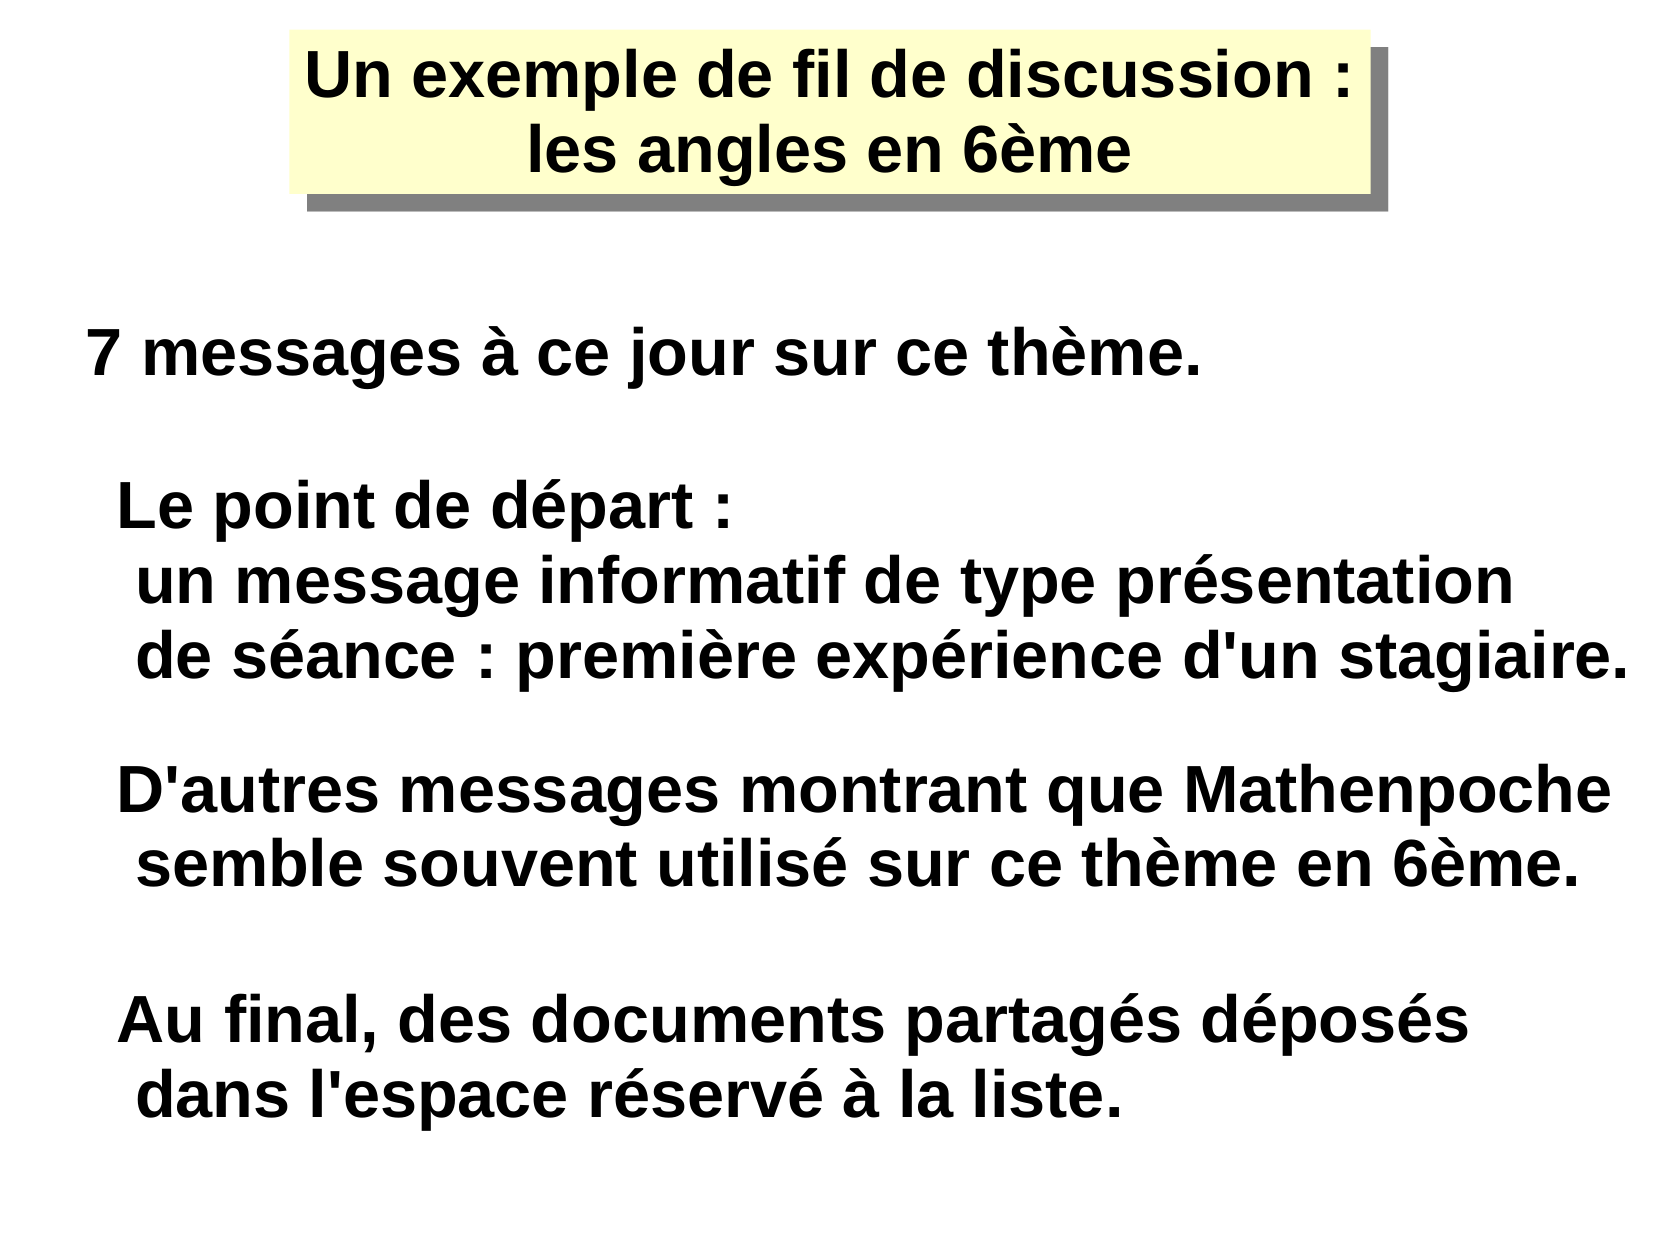

Un exemple de fil de discussion :
les angles en 6ème
7 messages à ce jour sur ce thème.
 Le point de départ :
 un message informatif de type présentation
 de séance : première expérience d'un stagiaire.
 D'autres messages montrant que Mathenpoche
 semble souvent utilisé sur ce thème en 6ème.
 Au final, des documents partagés déposés
 dans l'espace réservé à la liste.